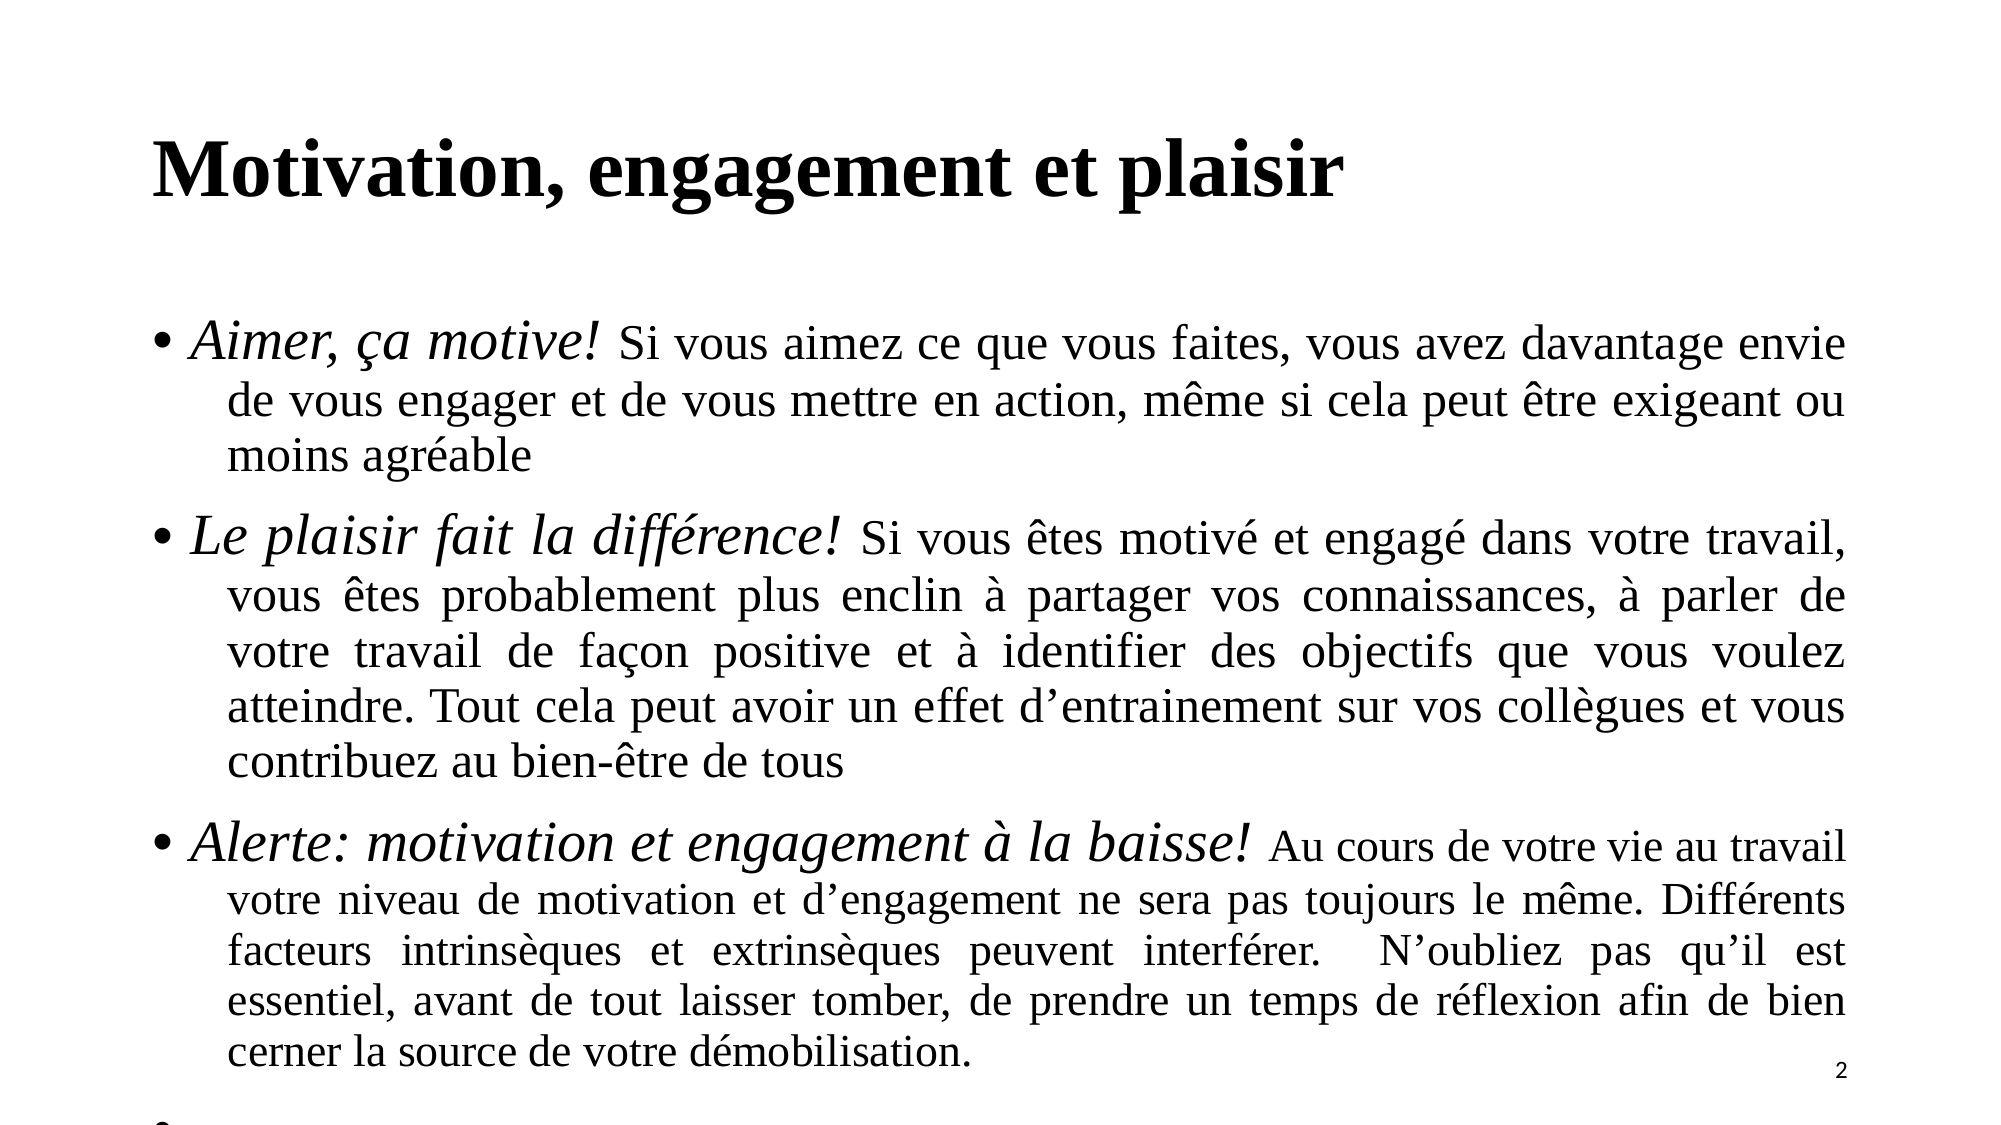

# Motivation, engagement et plaisir
Aimer, ça motive! Si vous aimez ce que vous faites, vous avez davantage envie de vous engager et de vous mettre en action, même si cela peut être exigeant ou moins agréable
Le plaisir fait la différence! Si vous êtes motivé et engagé dans votre travail, vous êtes probablement plus enclin à partager vos connaissances, à parler de votre travail de façon positive et à identifier des objectifs que vous voulez atteindre. Tout cela peut avoir un effet d’entrainement sur vos collègues et vous contribuez au bien-être de tous
Alerte: motivation et engagement à la baisse! Au cours de votre vie au travail votre niveau de motivation et d’engagement ne sera pas toujours le même. Différents facteurs intrinsèques et extrinsèques peuvent interférer. N’oubliez pas qu’il est essentiel, avant de tout laisser tomber, de prendre un temps de réflexion afin de bien cerner la source de votre démobilisation.
2